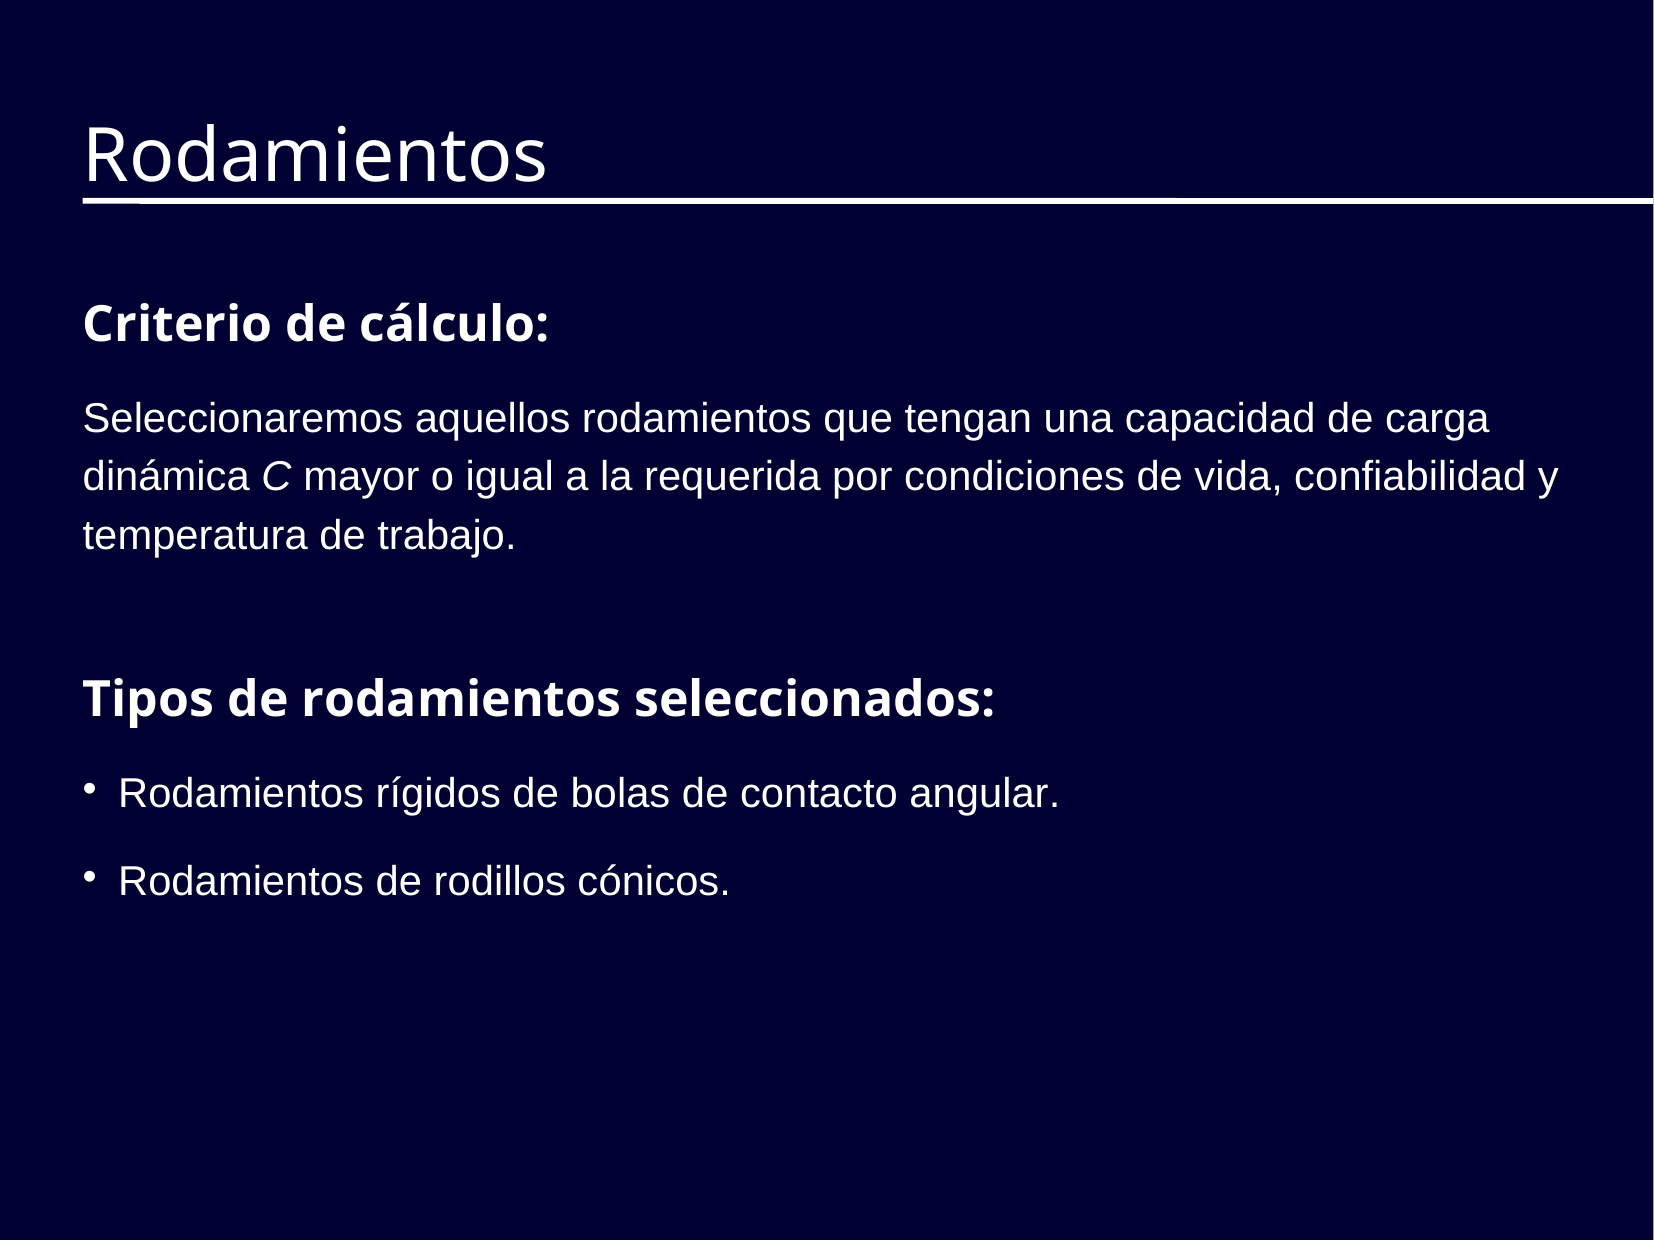

# Rodamientos
Criterio de cálculo:
Seleccionaremos aquellos rodamientos que tengan una capacidad de carga dinámica C mayor o igual a la requerida por condiciones de vida, confiabilidad y temperatura de trabajo.
Tipos de rodamientos seleccionados:
Rodamientos rígidos de bolas de contacto angular.
Rodamientos de rodillos cónicos.